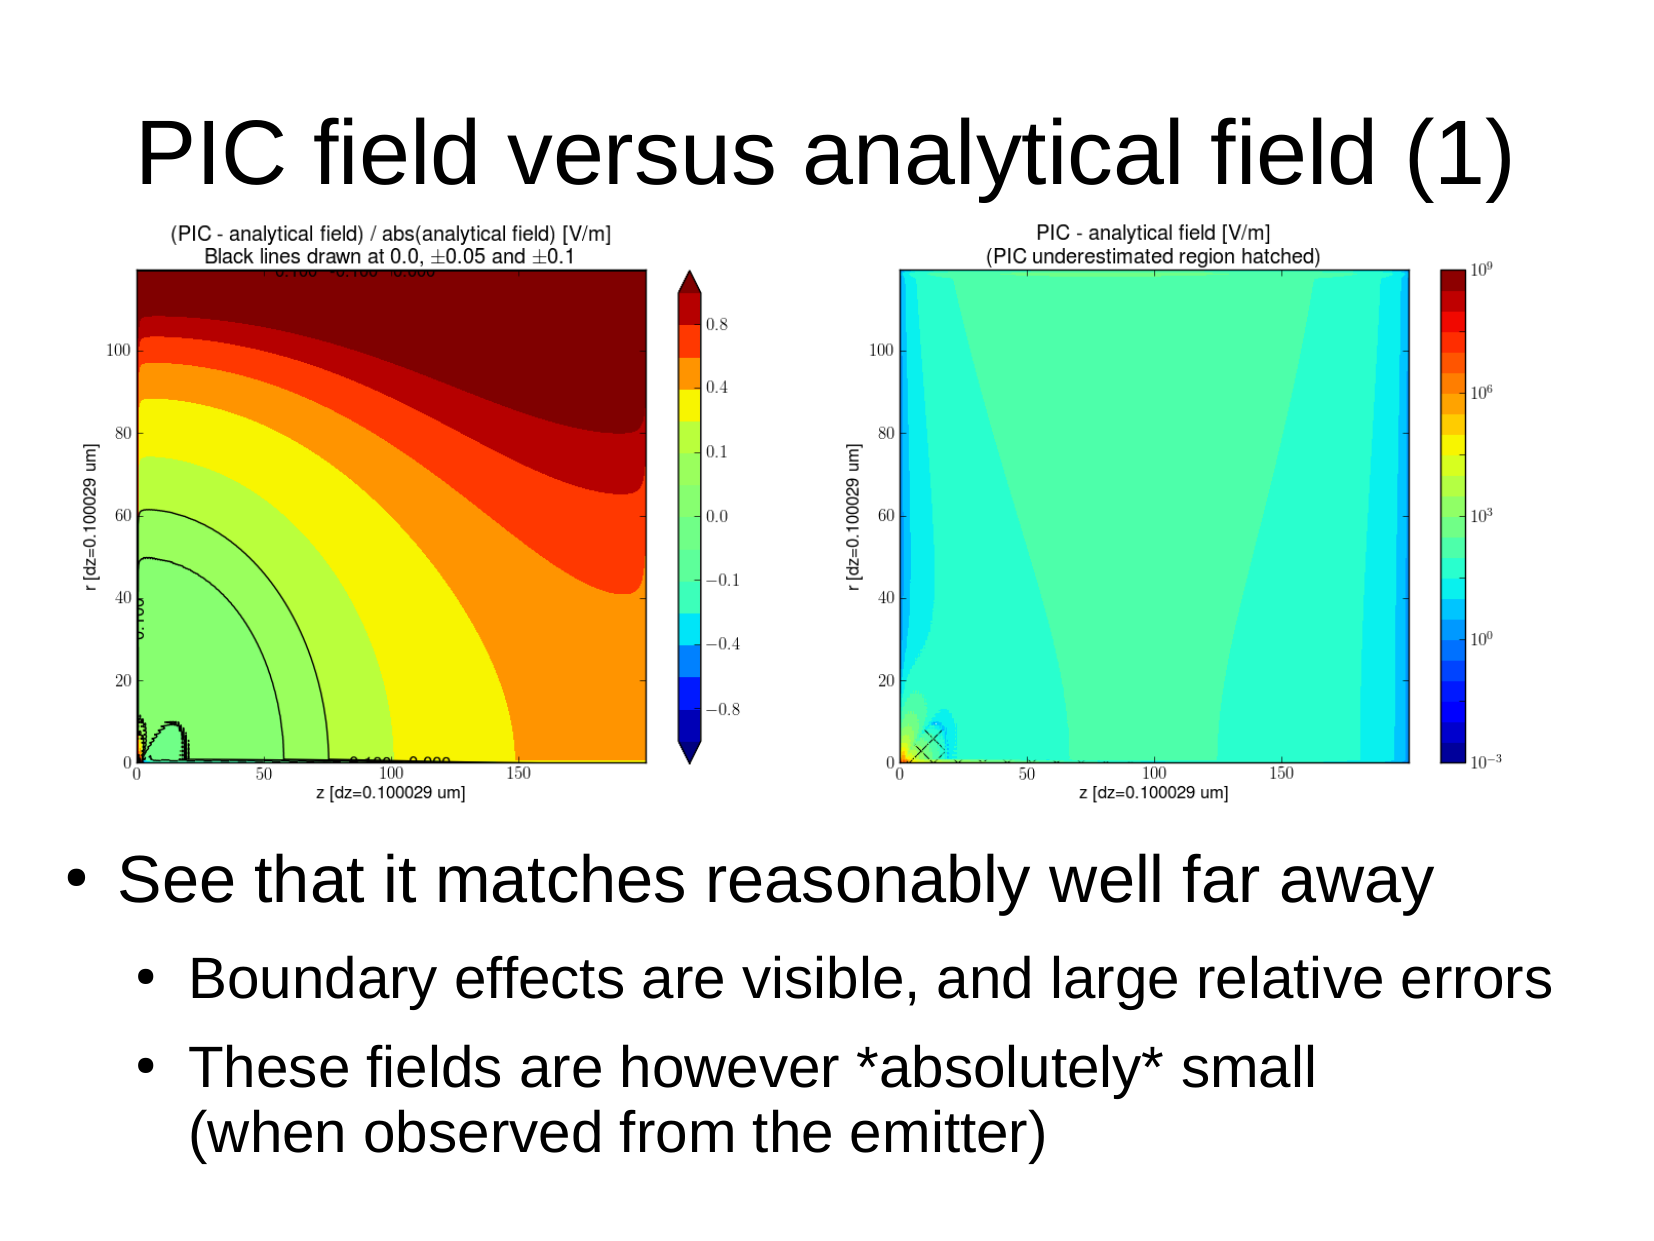

# PIC field versus analytical field (1)
See that it matches reasonably well far away
Boundary effects are visible, and large relative errors
These fields are however *absolutely* small
(when observed from the emitter)